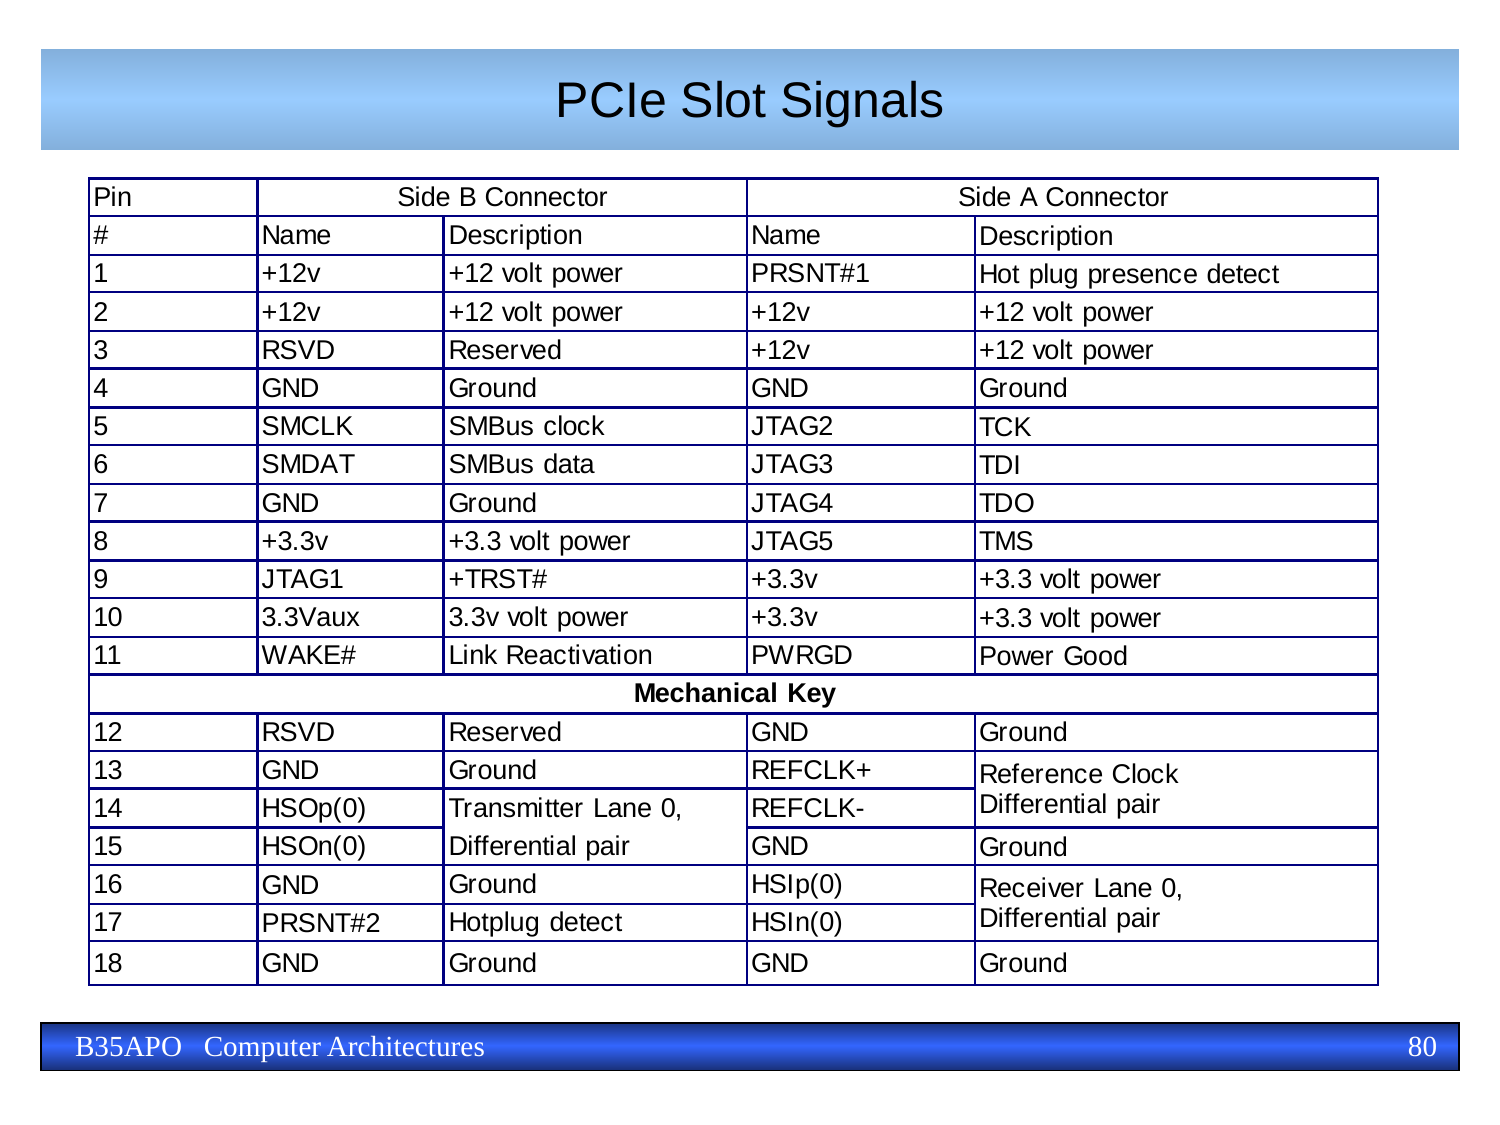

# PCIe Slot Signals
B35APO Computer Architectures
80